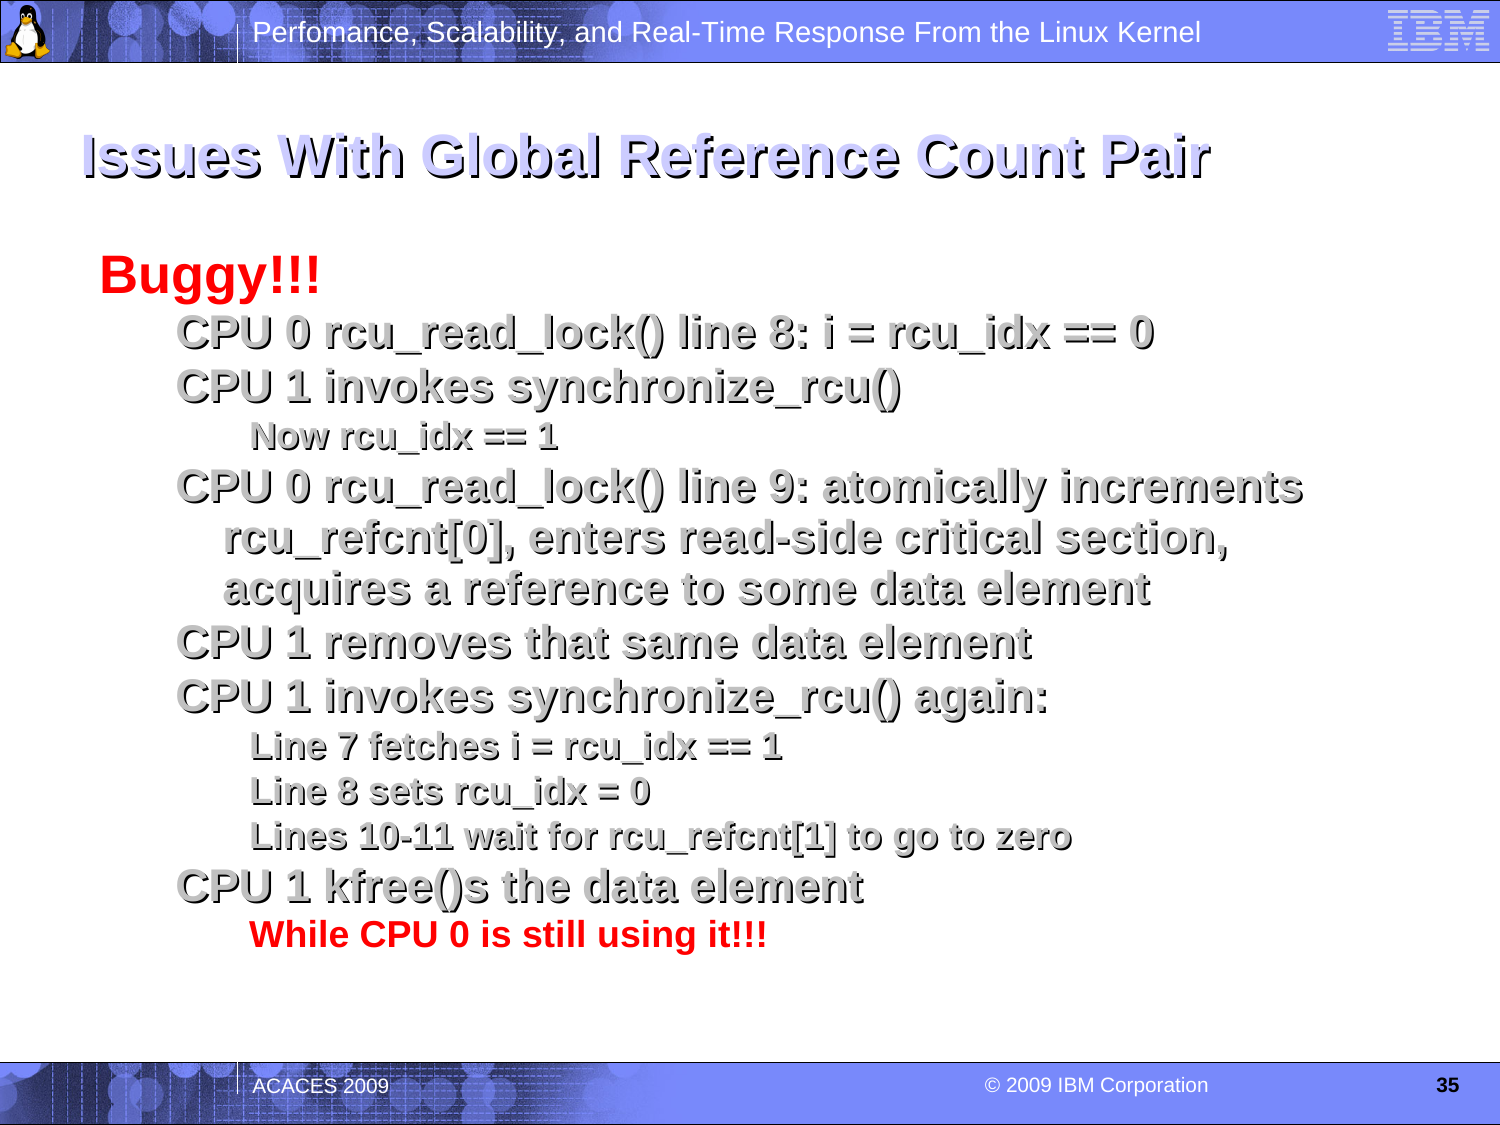

# Issues With Global Reference Count Pair
Buggy!!!
CPU 0 rcu_read_lock() line 8: i = rcu_idx == 0
CPU 1 invokes synchronize_rcu()
Now rcu_idx == 1
CPU 0 rcu_read_lock() line 9: atomically increments rcu_refcnt[0], enters read-side critical section, acquires a reference to some data element
CPU 1 removes that same data element
CPU 1 invokes synchronize_rcu() again:
Line 7 fetches i = rcu_idx == 1
Line 8 sets rcu_idx = 0
Lines 10-11 wait for rcu_refcnt[1] to go to zero
CPU 1 kfree()s the data element
While CPU 0 is still using it!!!
35